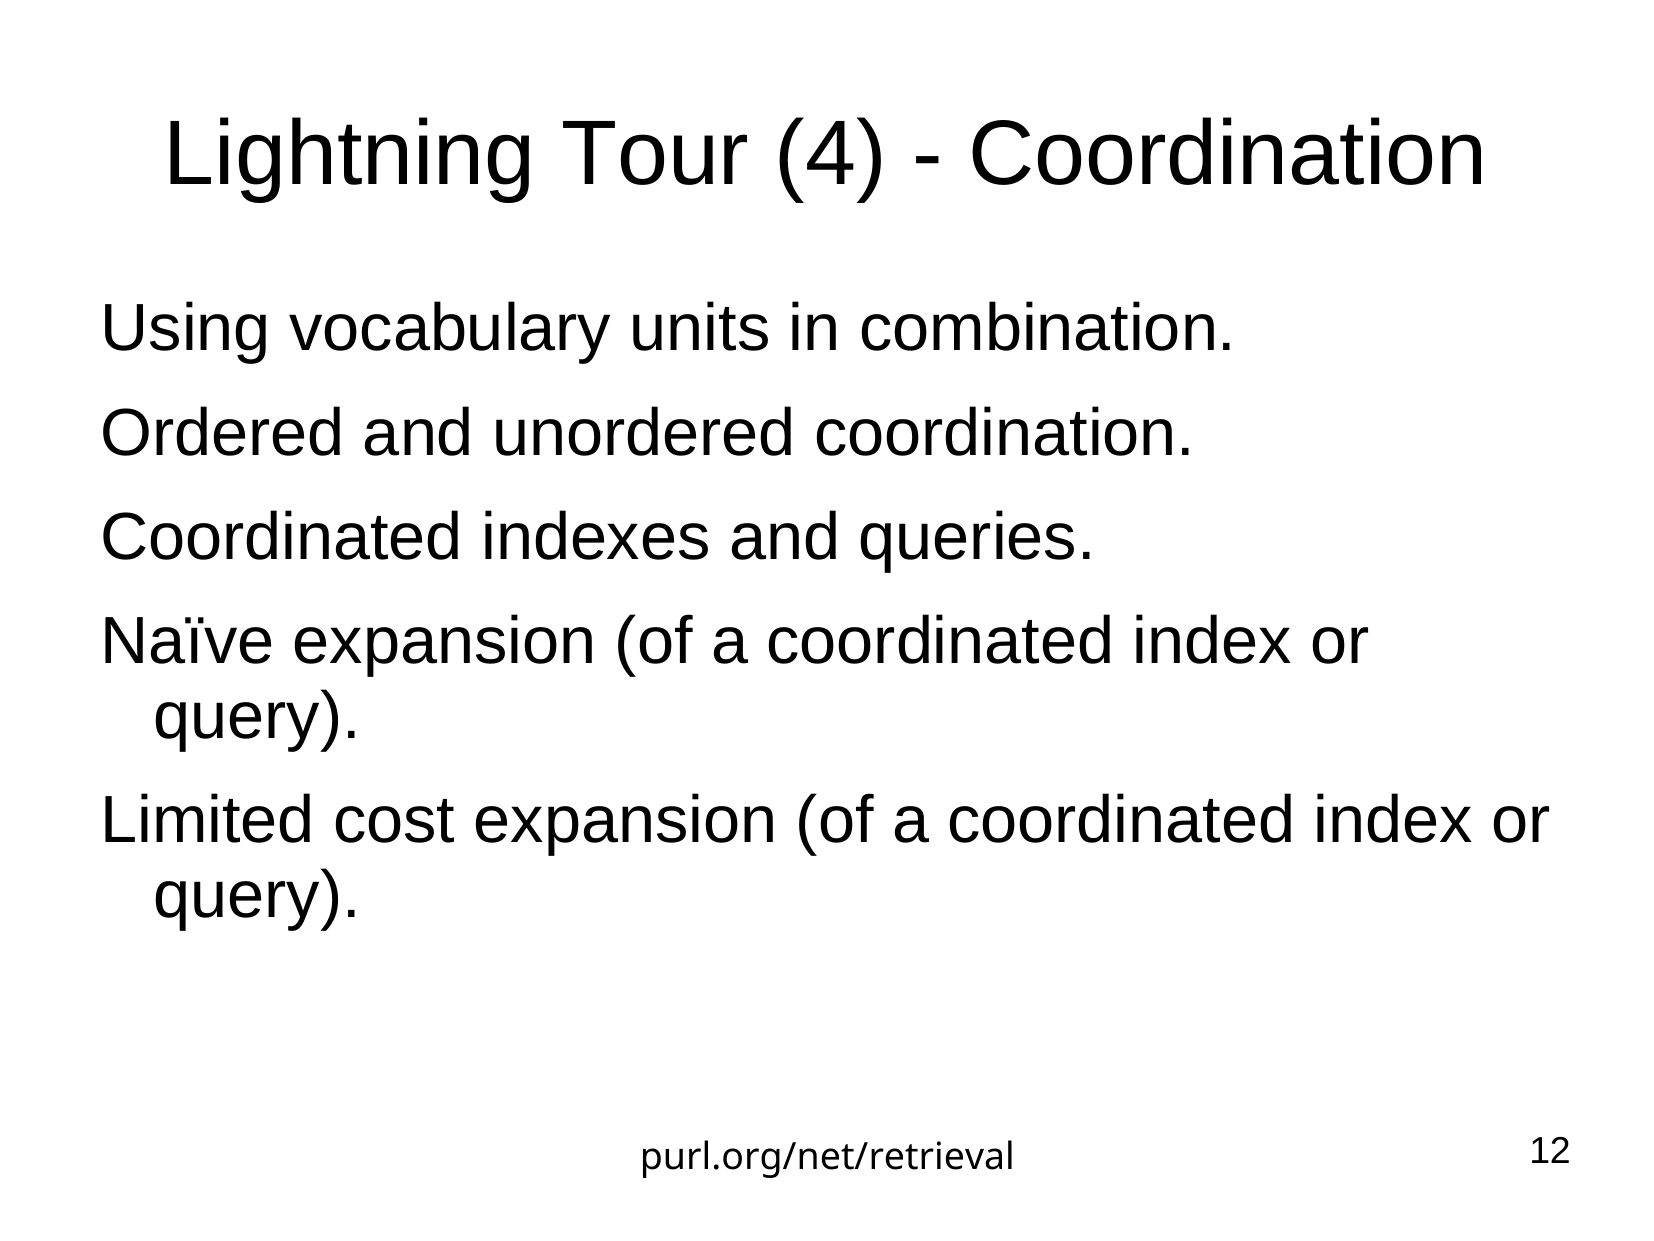

# Lightning Tour (4) - Coordination
Using vocabulary units in combination.
Ordered and unordered coordination.
Coordinated indexes and queries.
Naïve expansion (of a coordinated index or query).
Limited cost expansion (of a coordinated index or query).
purl.org/net/retrieval
12